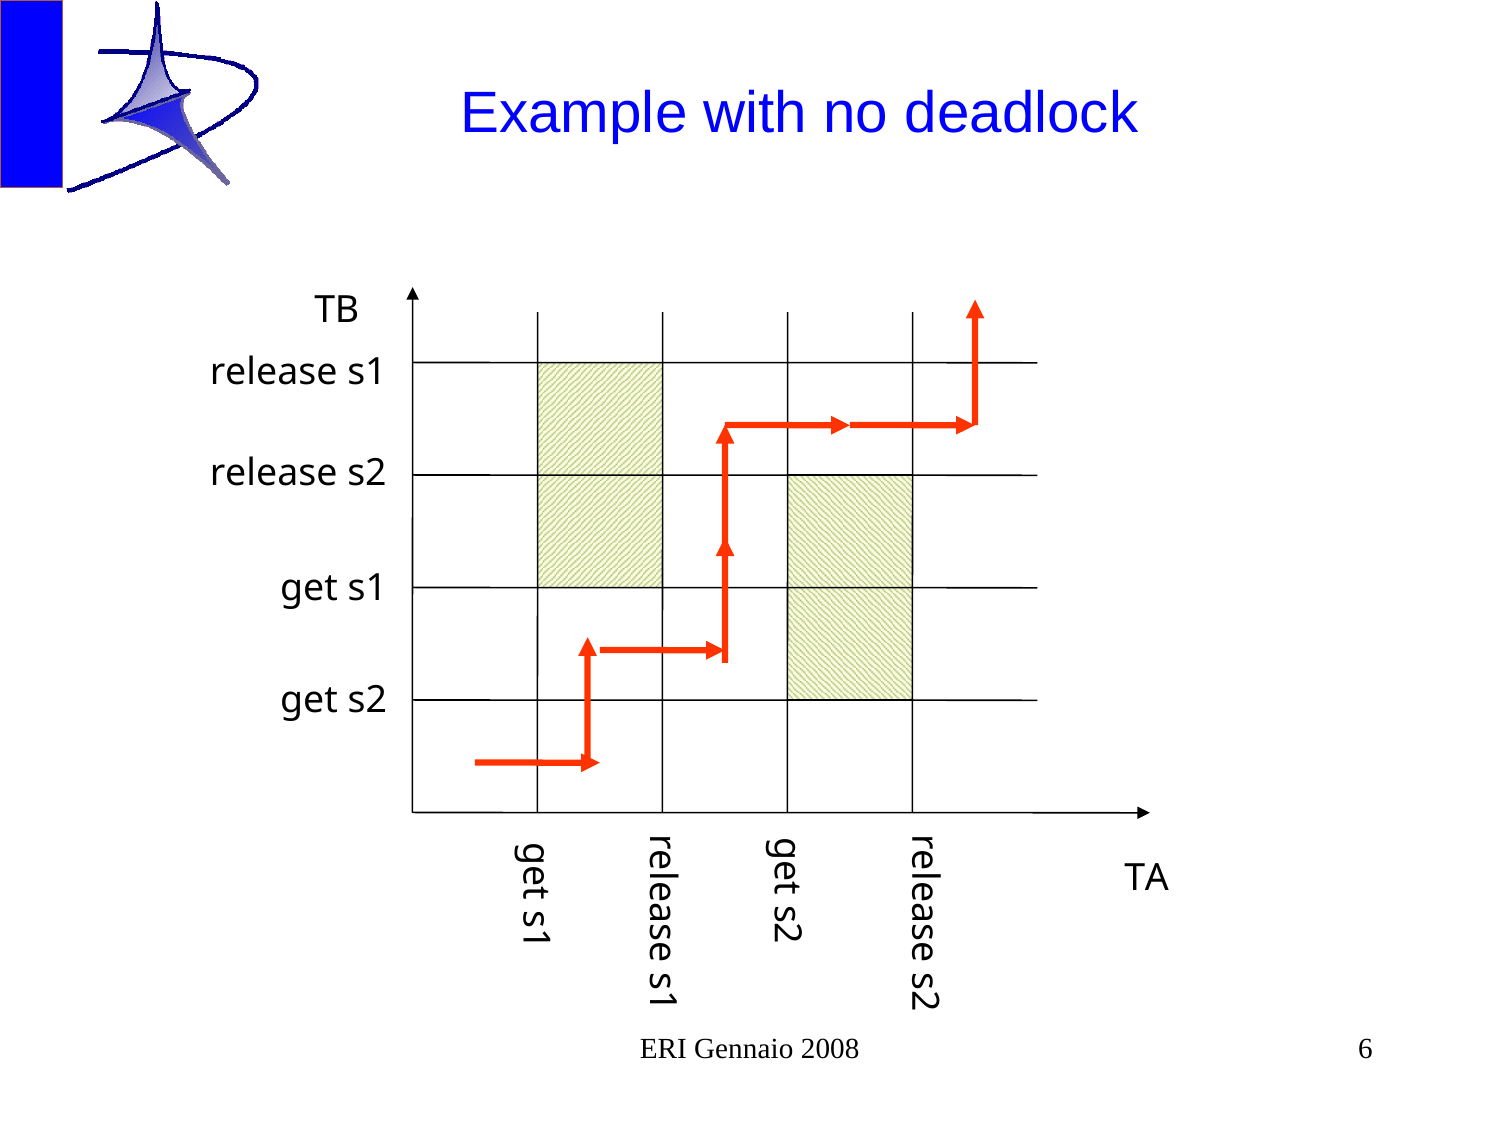

# Example with no deadlock
TB
release s1
release s2
get s1
get s2
TA
get s2
get s1
release s1
release s2
ERI Gennaio 2008
6